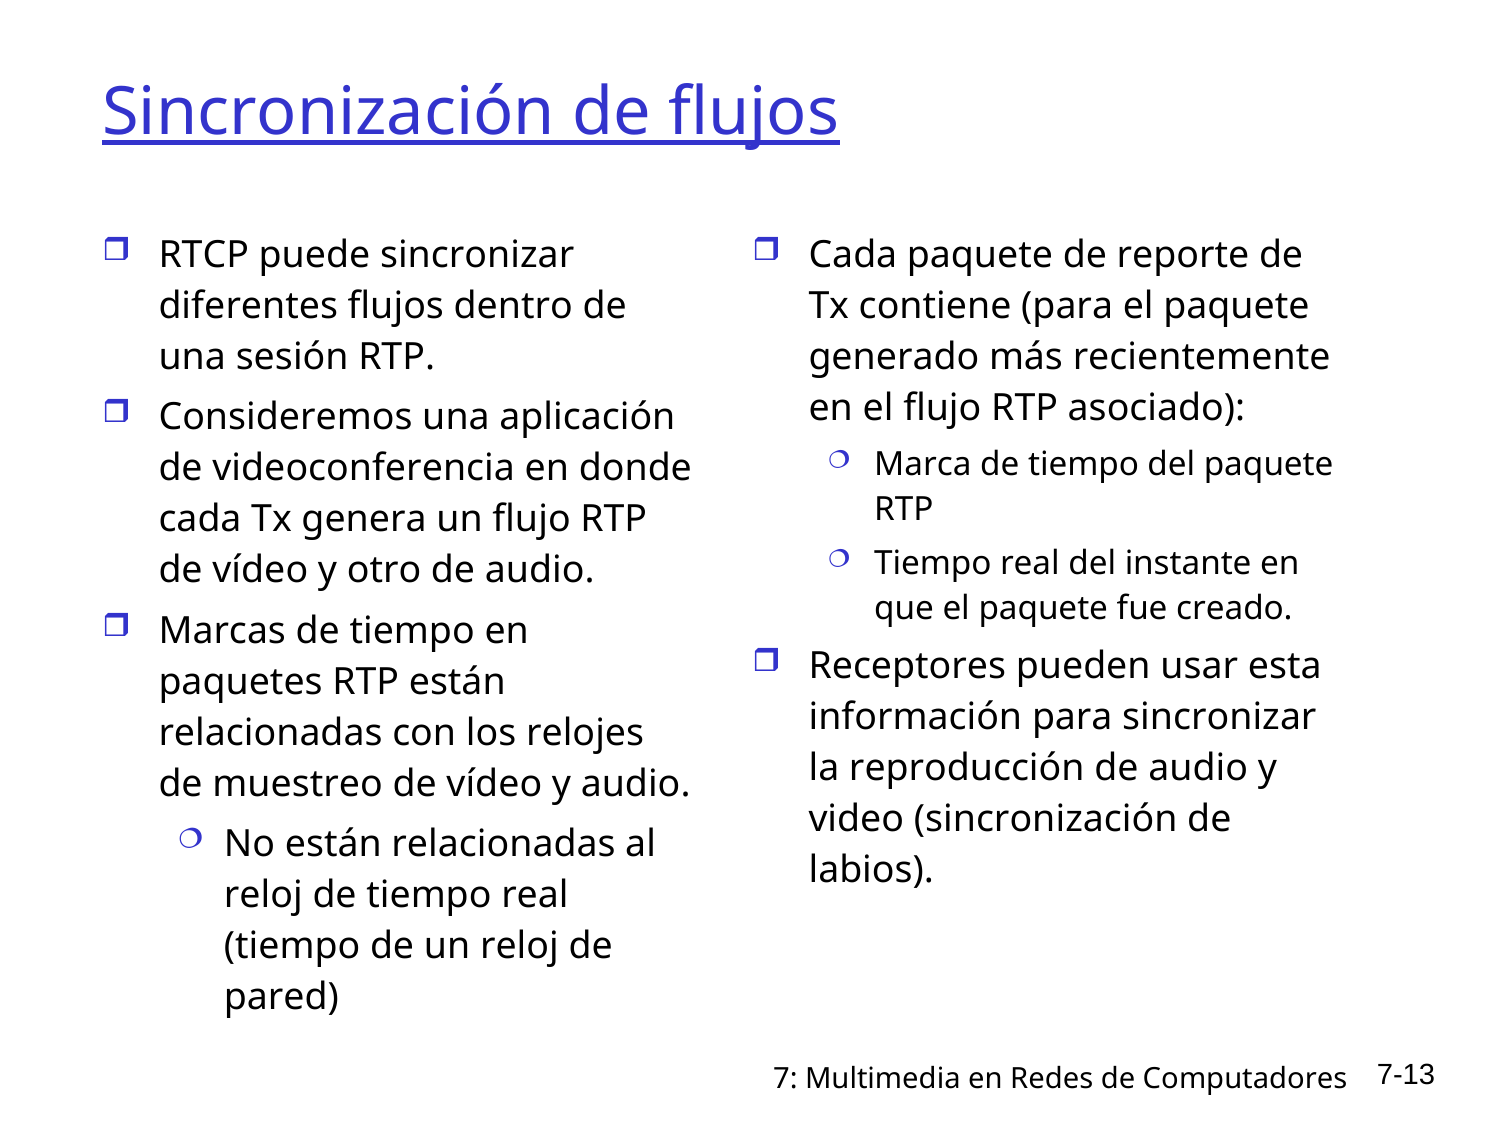

# Sincronización de flujos
RTCP puede sincronizar diferentes flujos dentro de una sesión RTP.
Consideremos una aplicación de videoconferencia en donde cada Tx genera un flujo RTP de vídeo y otro de audio.
Marcas de tiempo en paquetes RTP están relacionadas con los relojes de muestreo de vídeo y audio.
No están relacionadas al reloj de tiempo real (tiempo de un reloj de pared)
Cada paquete de reporte de Tx contiene (para el paquete generado más recientemente en el flujo RTP asociado):
Marca de tiempo del paquete RTP
Tiempo real del instante en que el paquete fue creado.
Receptores pueden usar esta información para sincronizar la reproducción de audio y video (sincronización de labios).
13